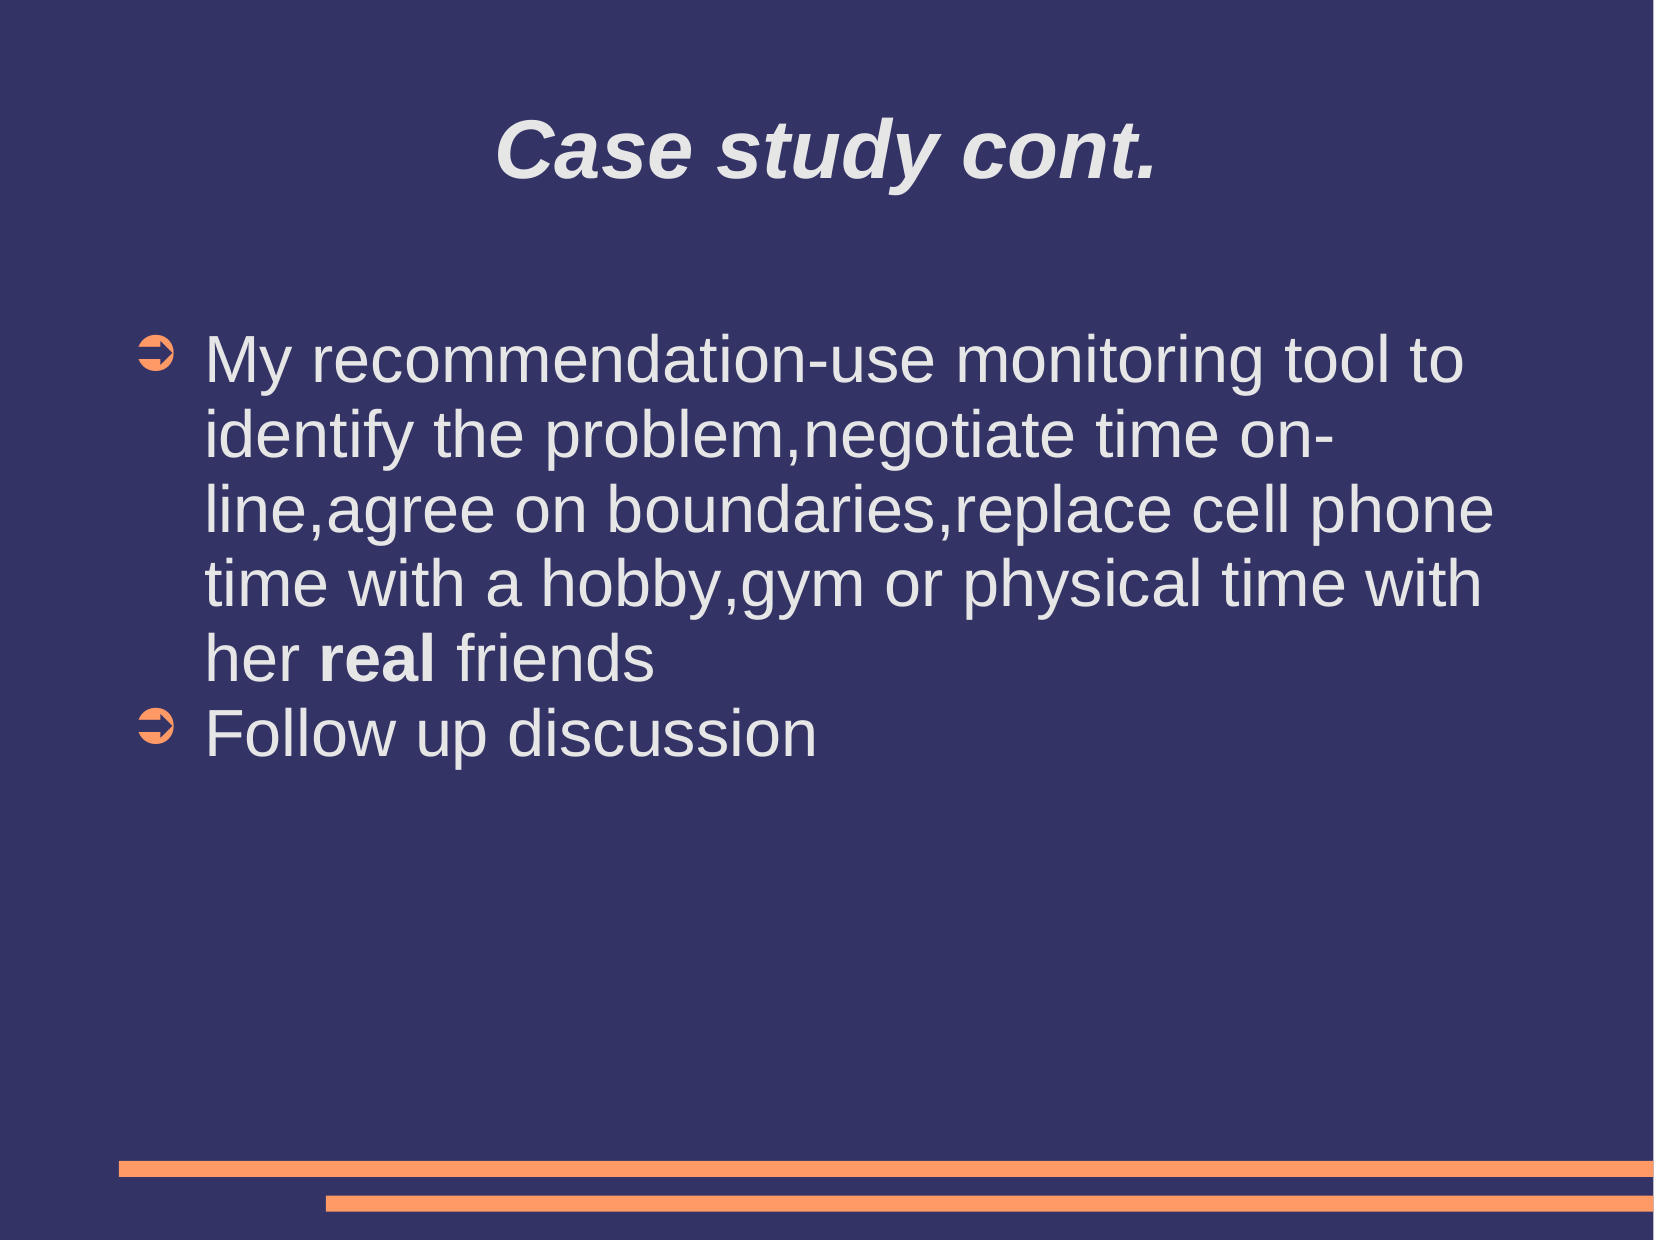

# Case study cont.
My recommendation-use monitoring tool to identify the problem,negotiate time on-line,agree on boundaries,replace cell phone time with a hobby,gym or physical time with her real friends
Follow up discussion